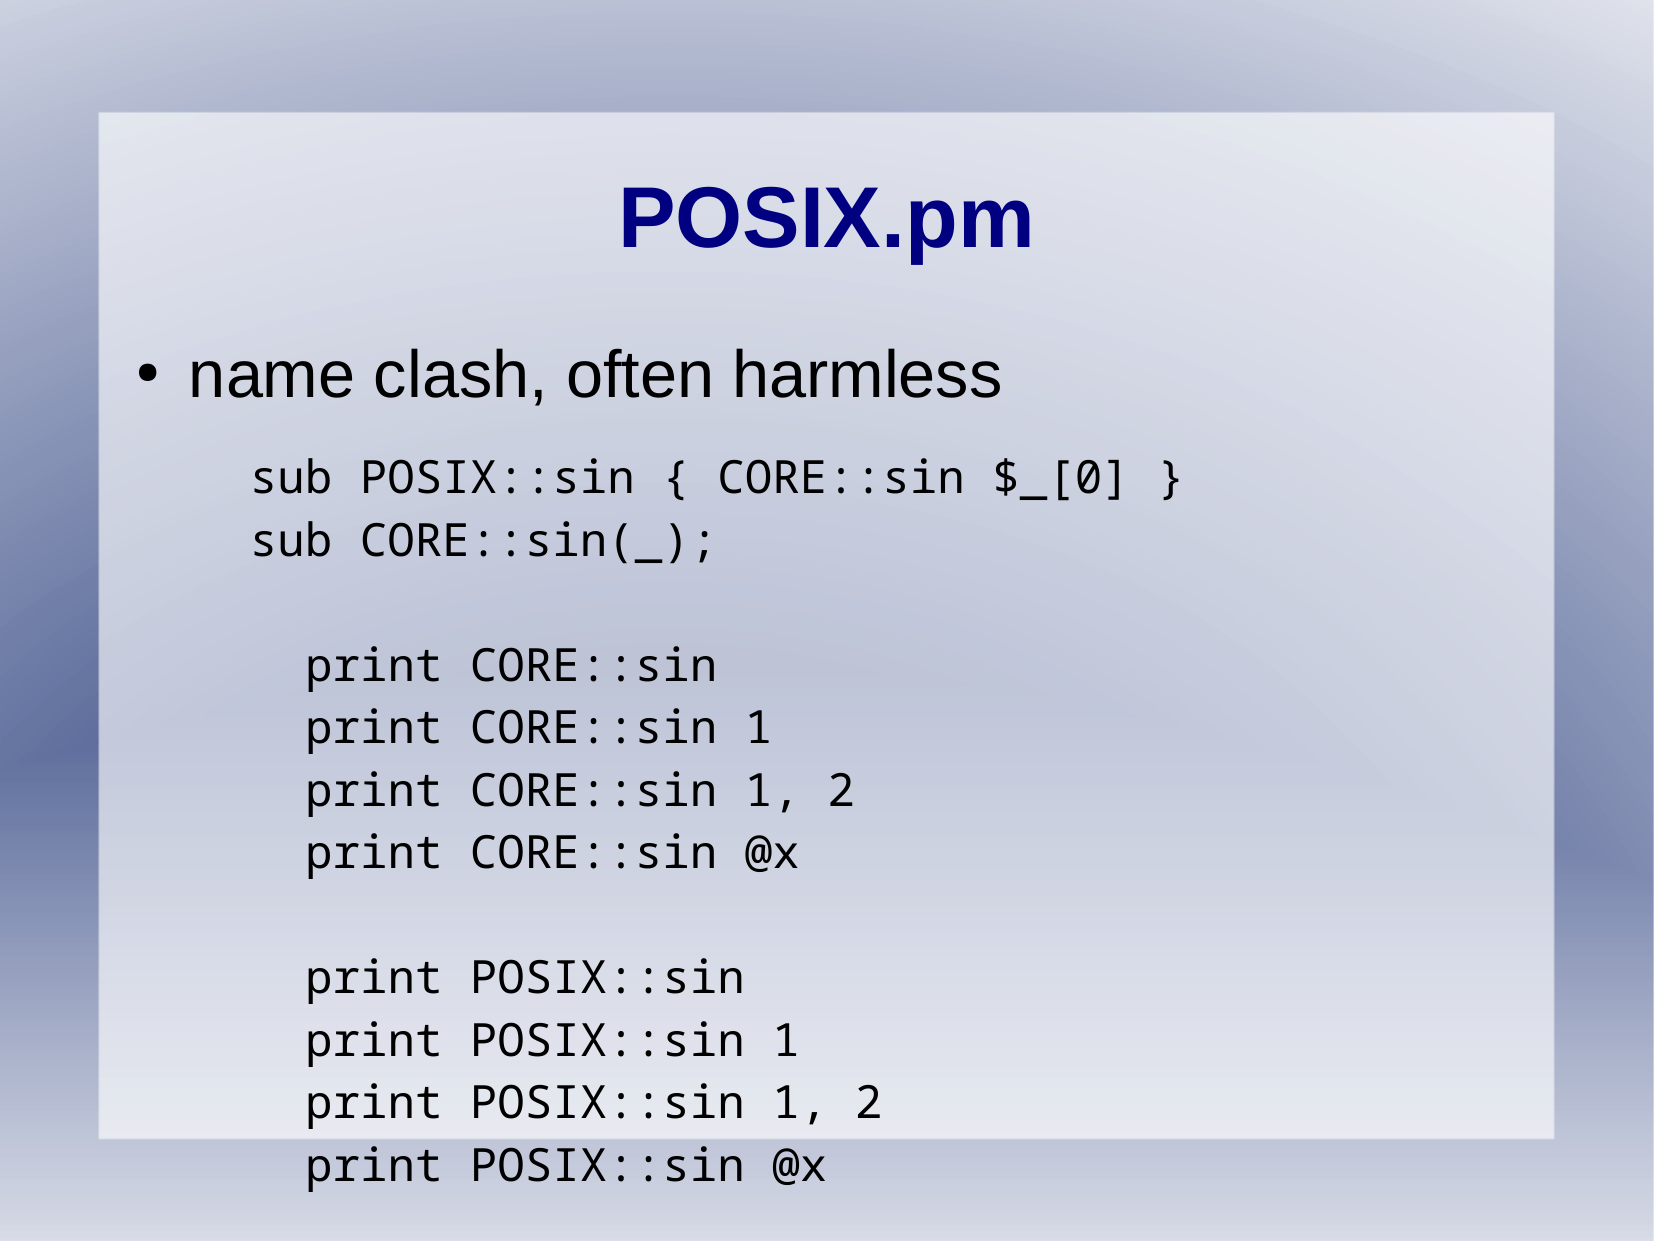

# POSIX.pm
name clash, often harmless
sub POSIX::sin { CORE::sin $_[0] }
sub CORE::sin(_);
 print CORE::sin
 print CORE::sin 1
 print CORE::sin 1, 2
 print CORE::sin @x
 print POSIX::sin
 print POSIX::sin 1
 print POSIX::sin 1, 2
 print POSIX::sin @x